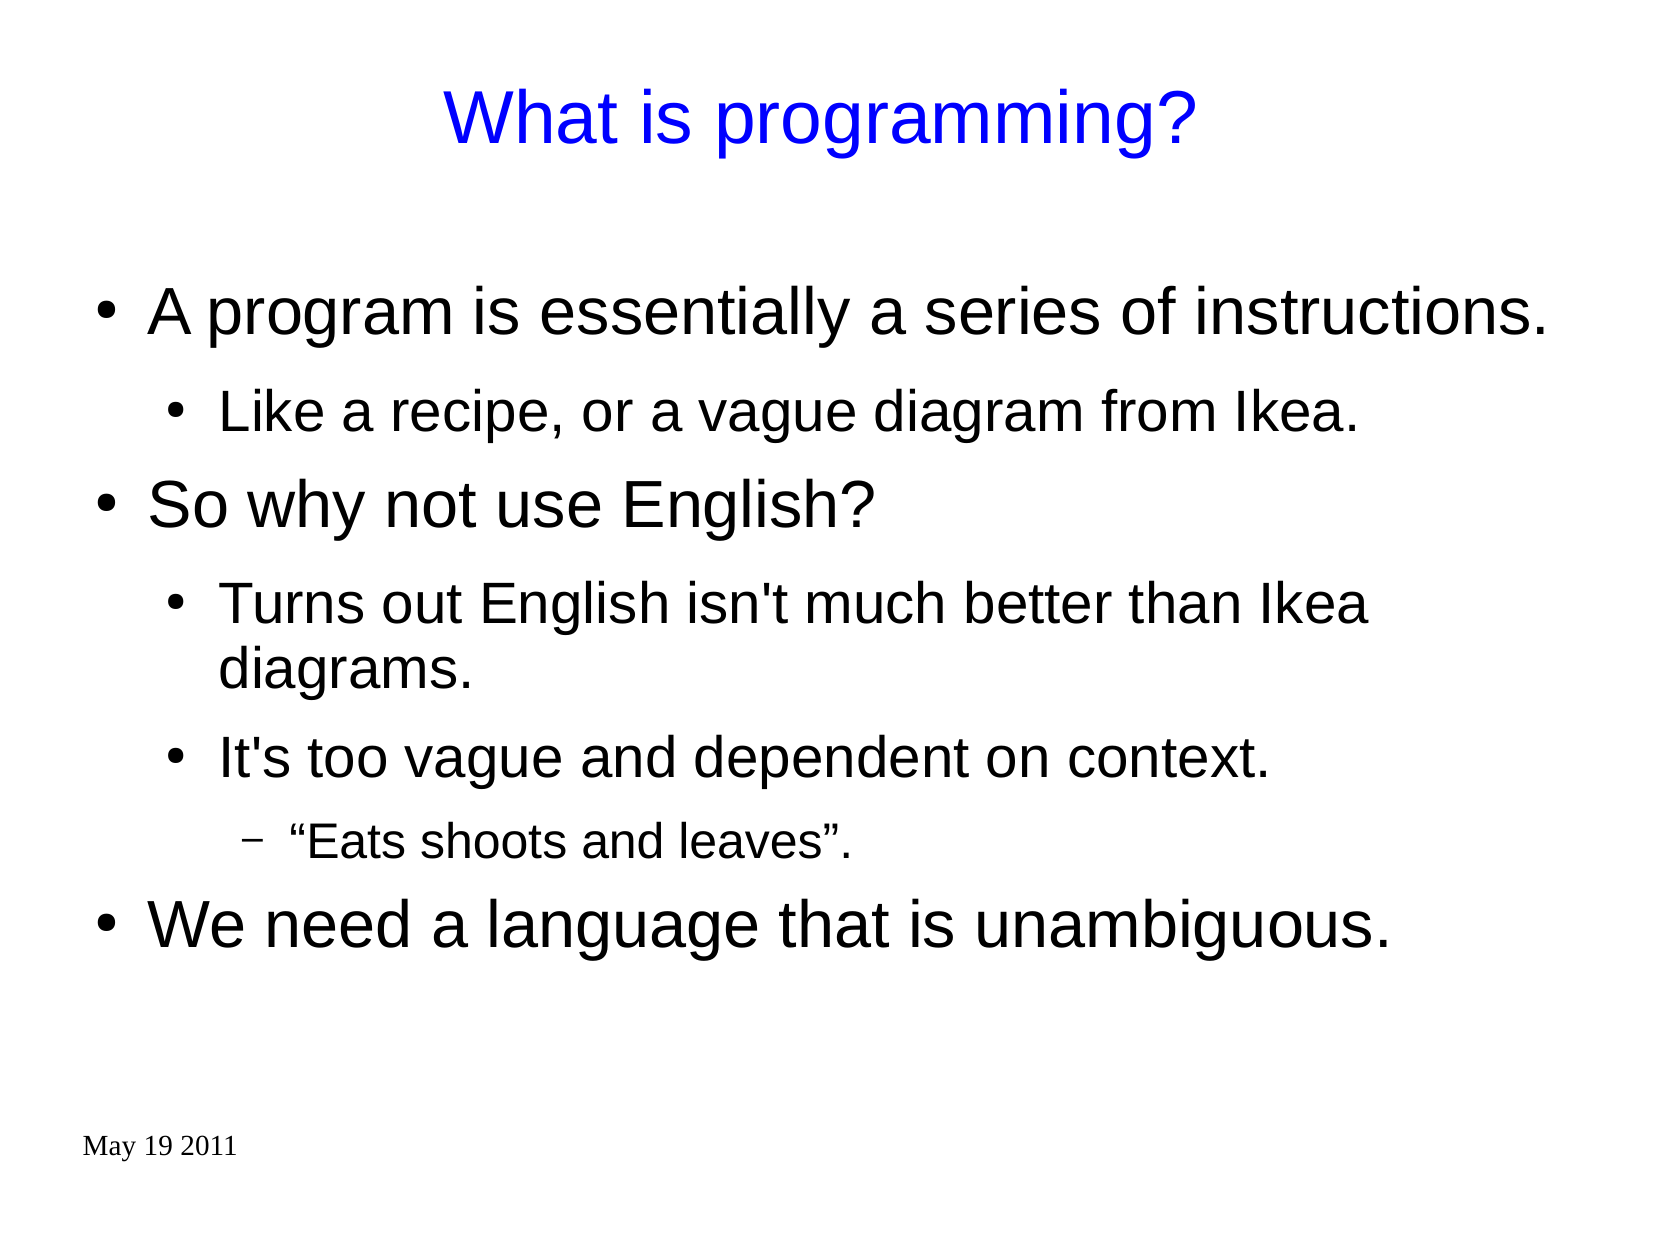

# What is programming?
A program is essentially a series of instructions.
Like a recipe, or a vague diagram from Ikea.
So why not use English?
Turns out English isn't much better than Ikea diagrams.
It's too vague and dependent on context.
“Eats shoots and leaves”.
We need a language that is unambiguous.
May 19 2011